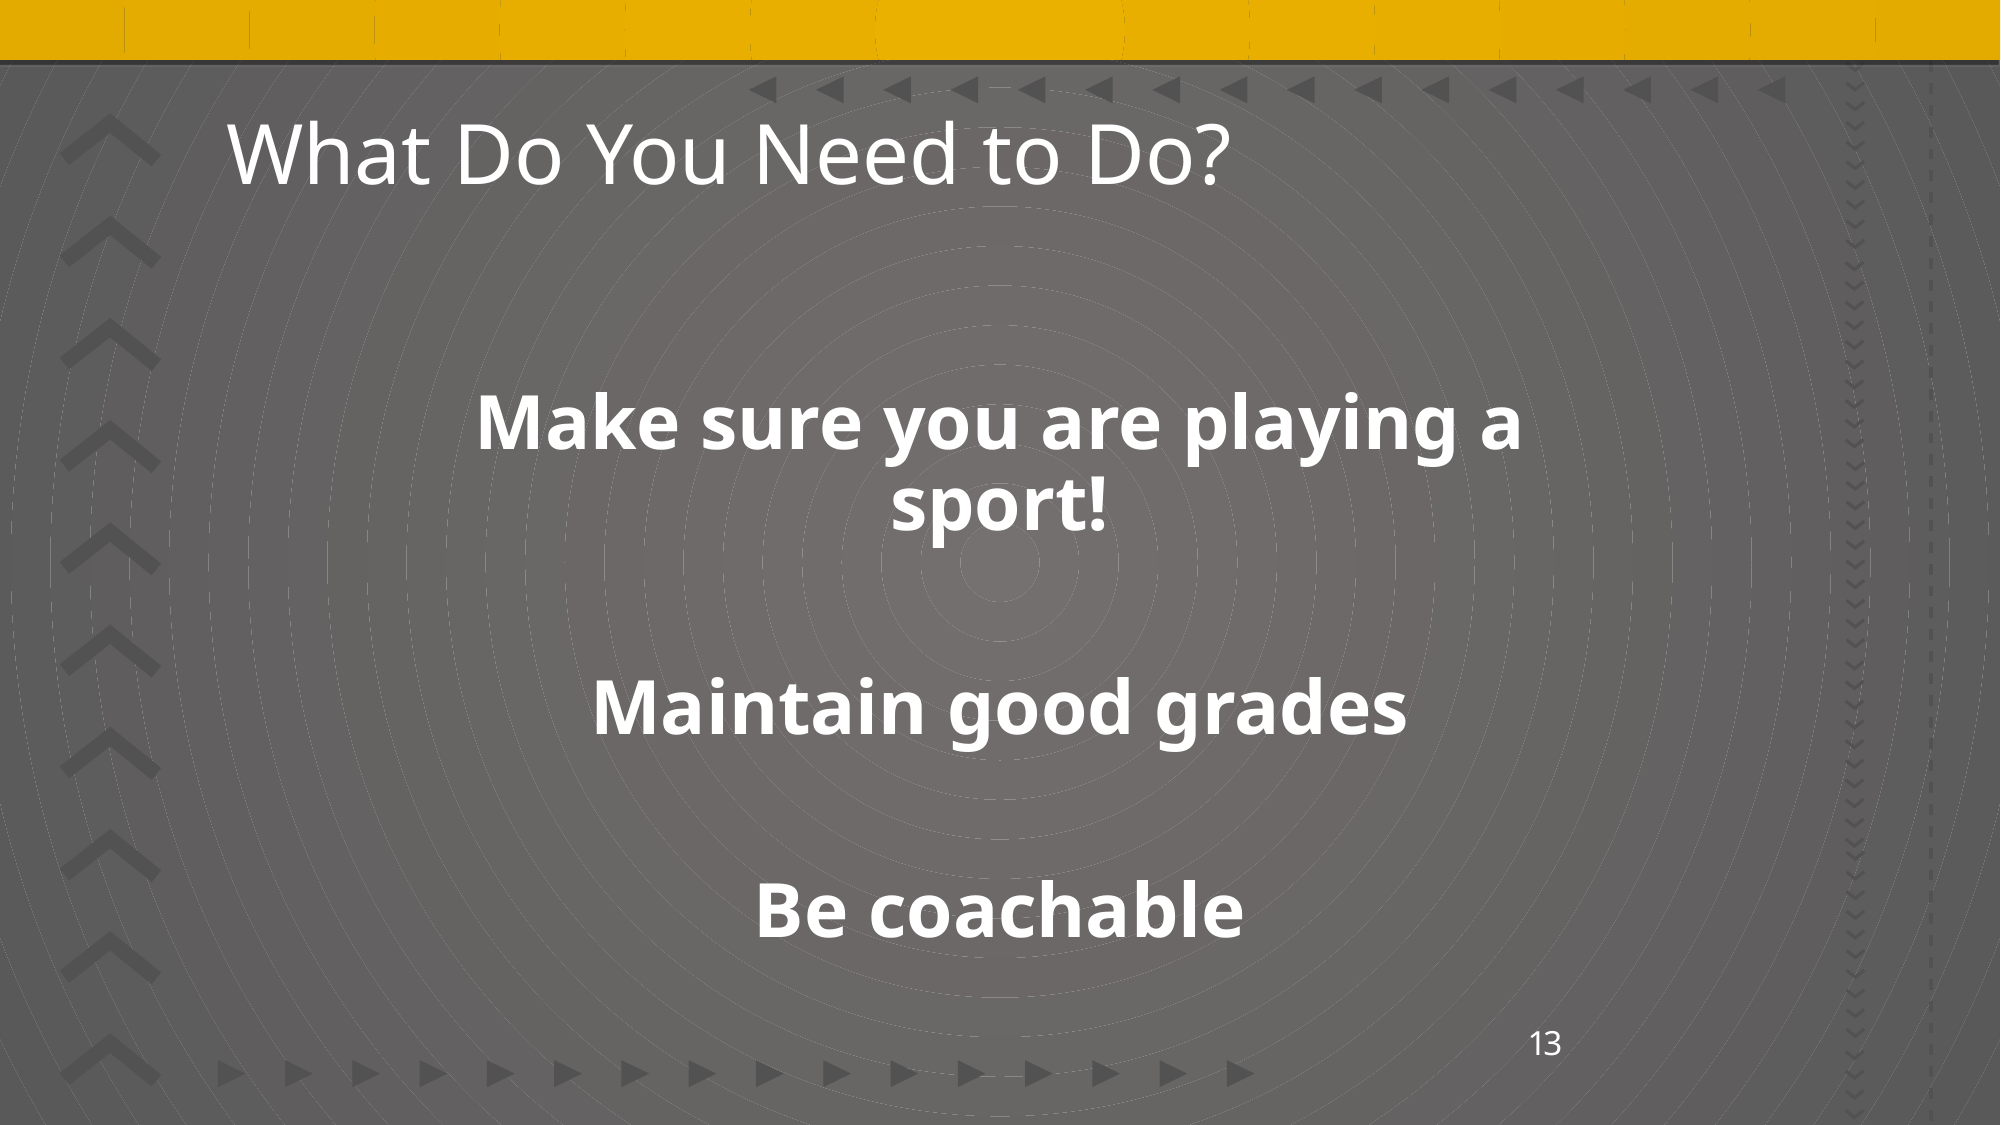

# What Do You Need to Do?
Make sure you are playing a sport!
Maintain good grades
Be coachable